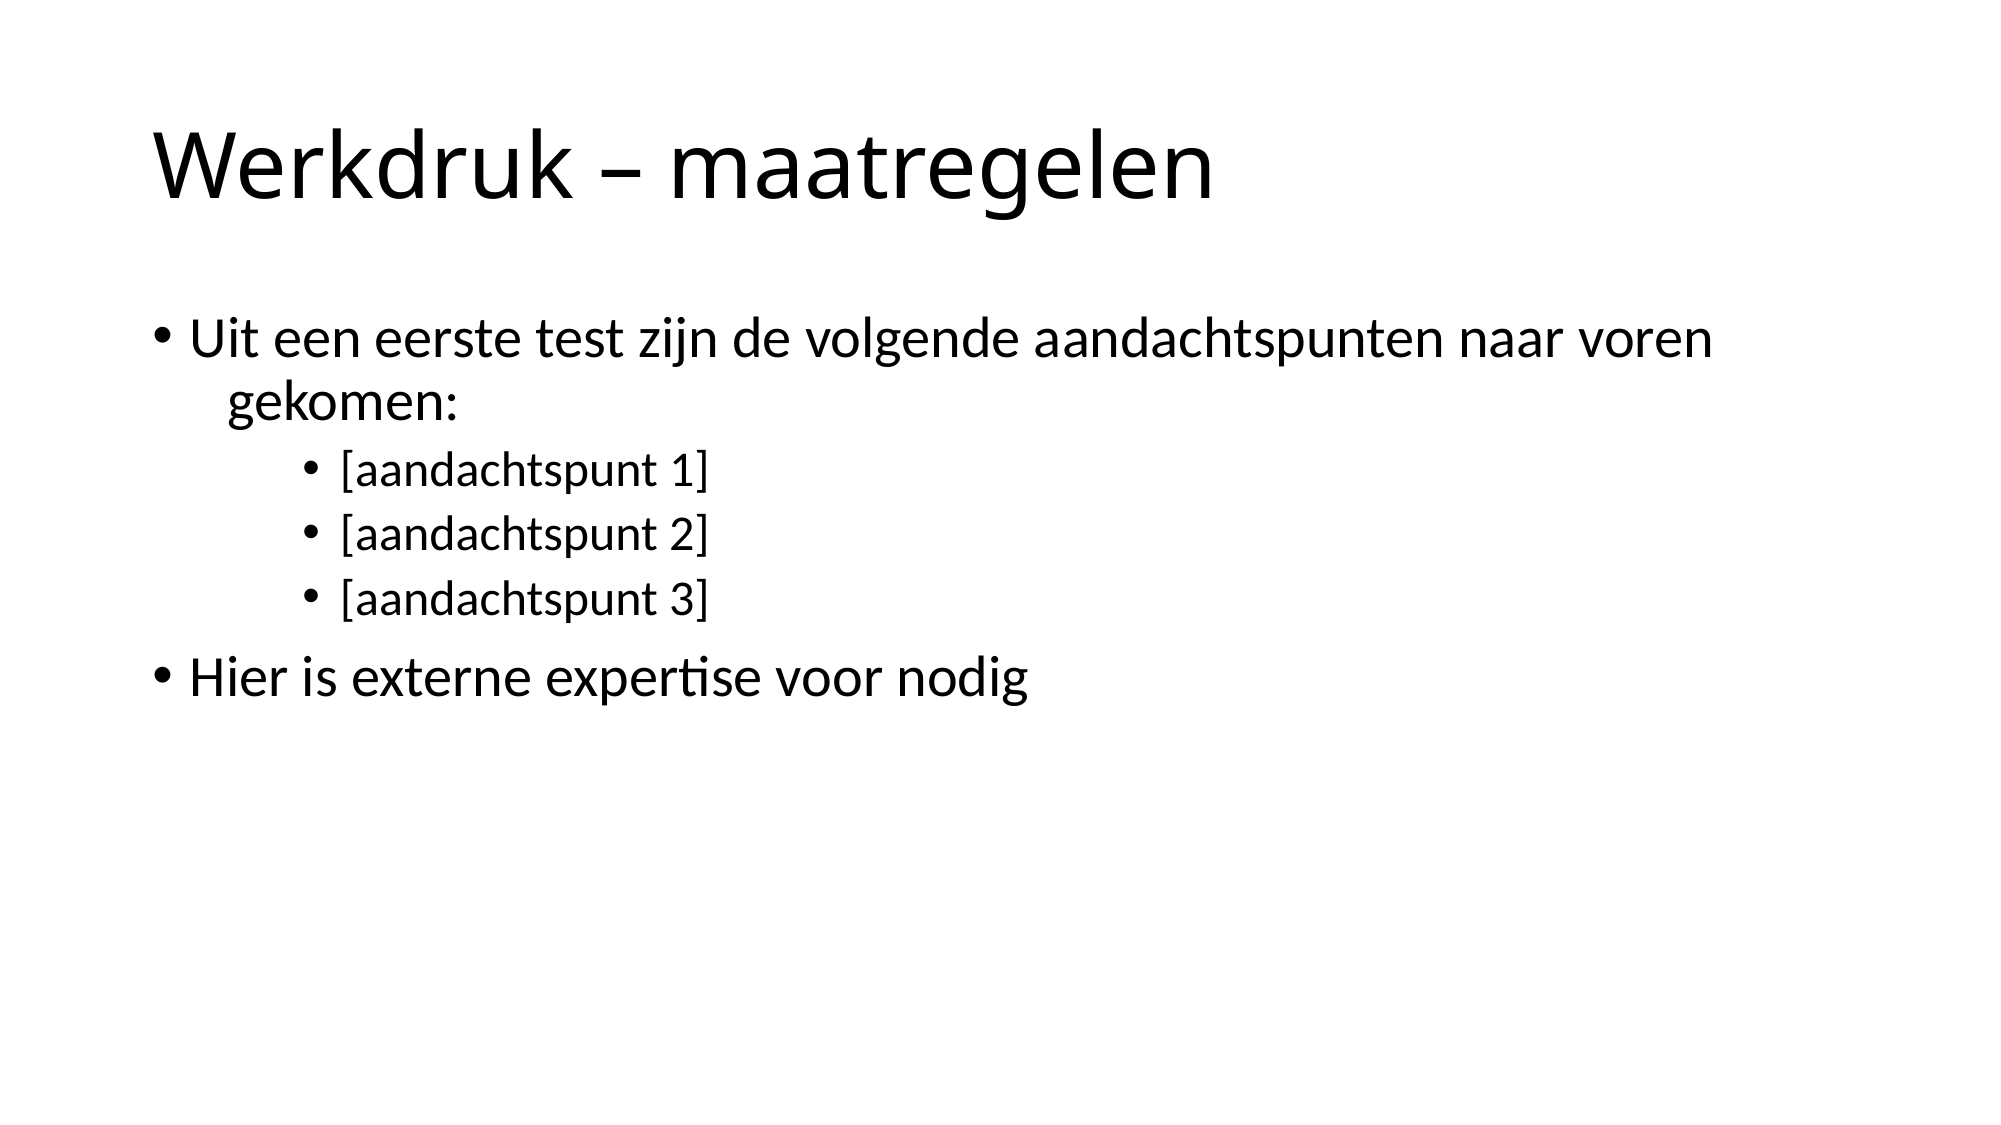

# Werkdruk – maatregelen
Uit een eerste test zijn de volgende aandachtspunten naar voren gekomen:
[aandachtspunt 1]
[aandachtspunt 2]
[aandachtspunt 3]
Hier is externe expertise voor nodig